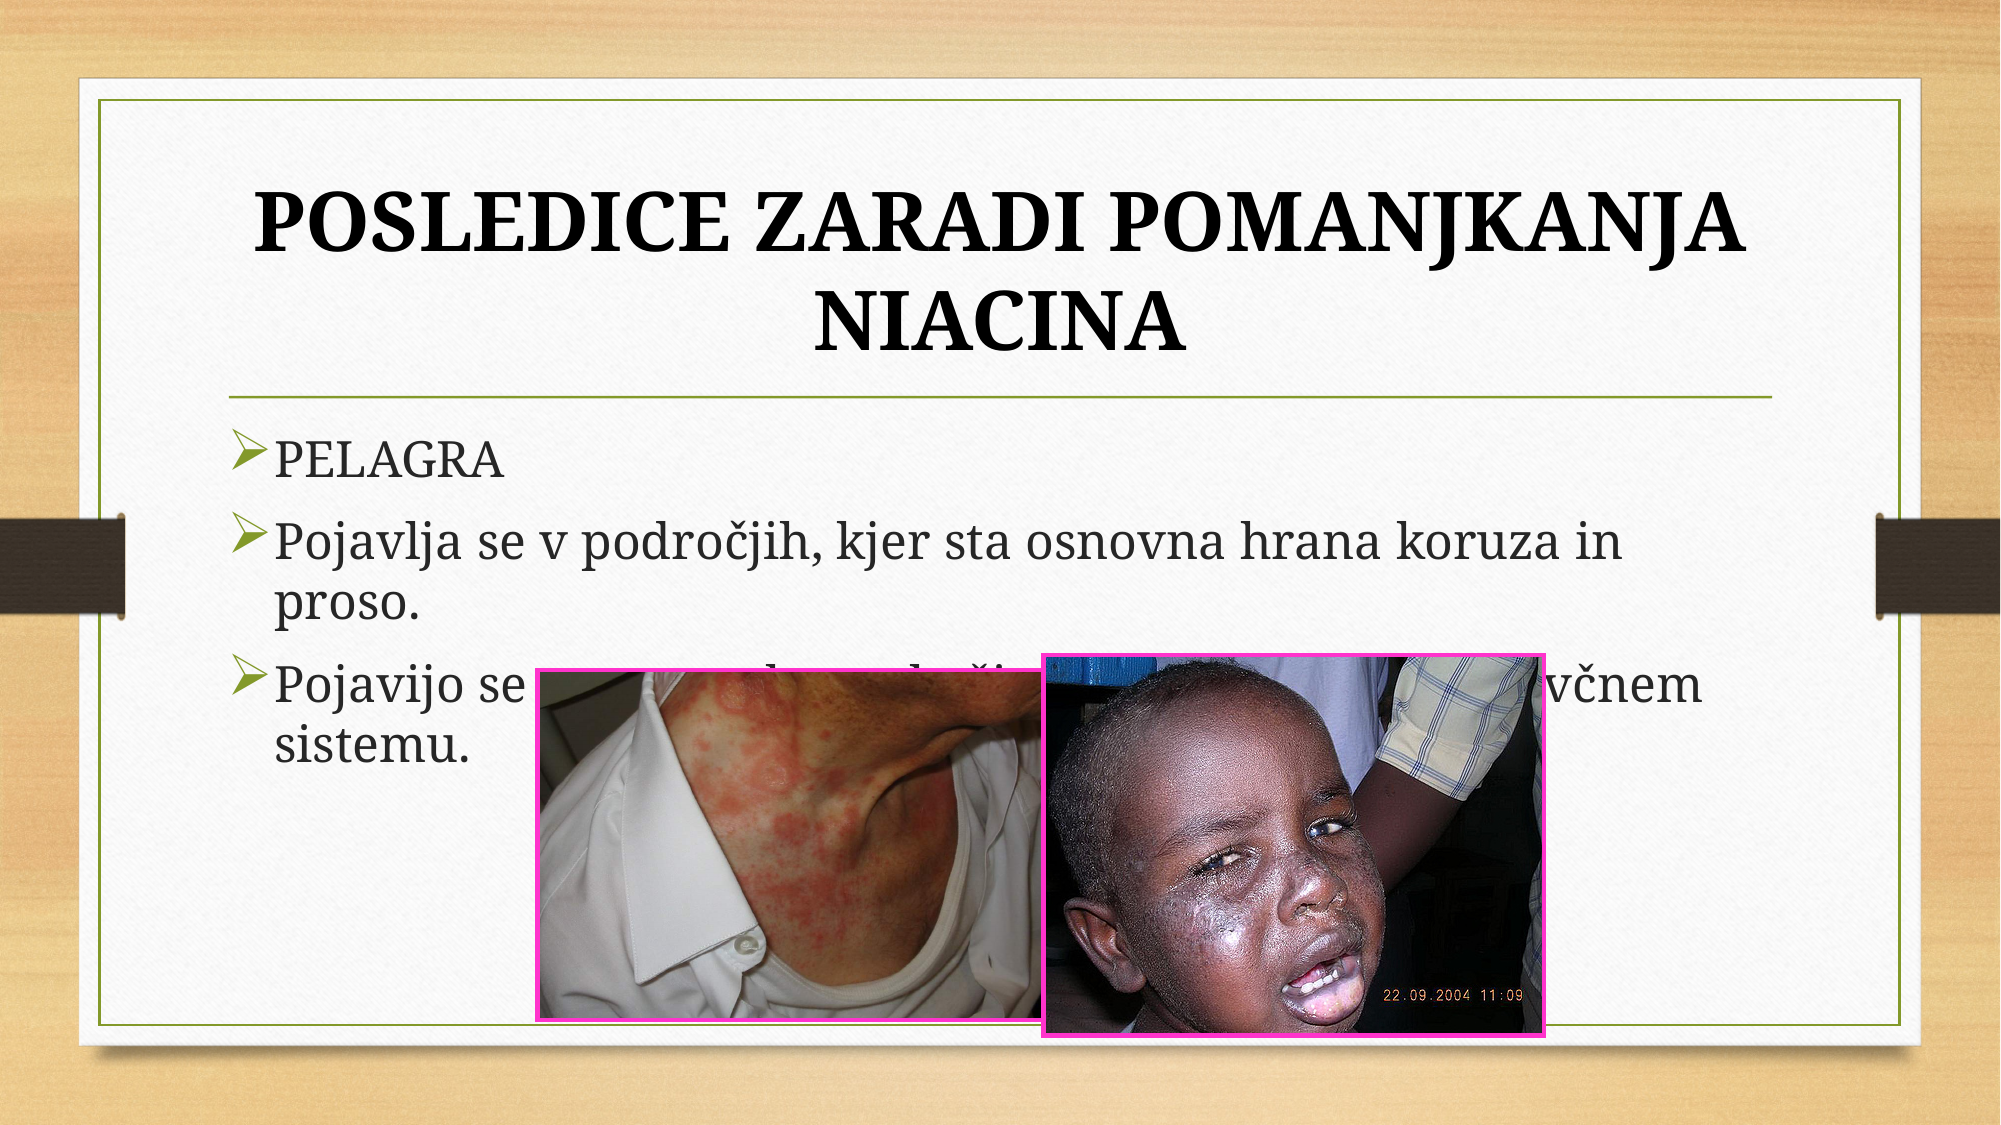

# POSLEDICE ZARADI POMANJKANJA NIACINA
PELAGRA
Pojavlja se v področjih, kjer sta osnovna hrana koruza in proso.
Pojavijo se spremembe na koži, na prebavilih in na živčnem sistemu.